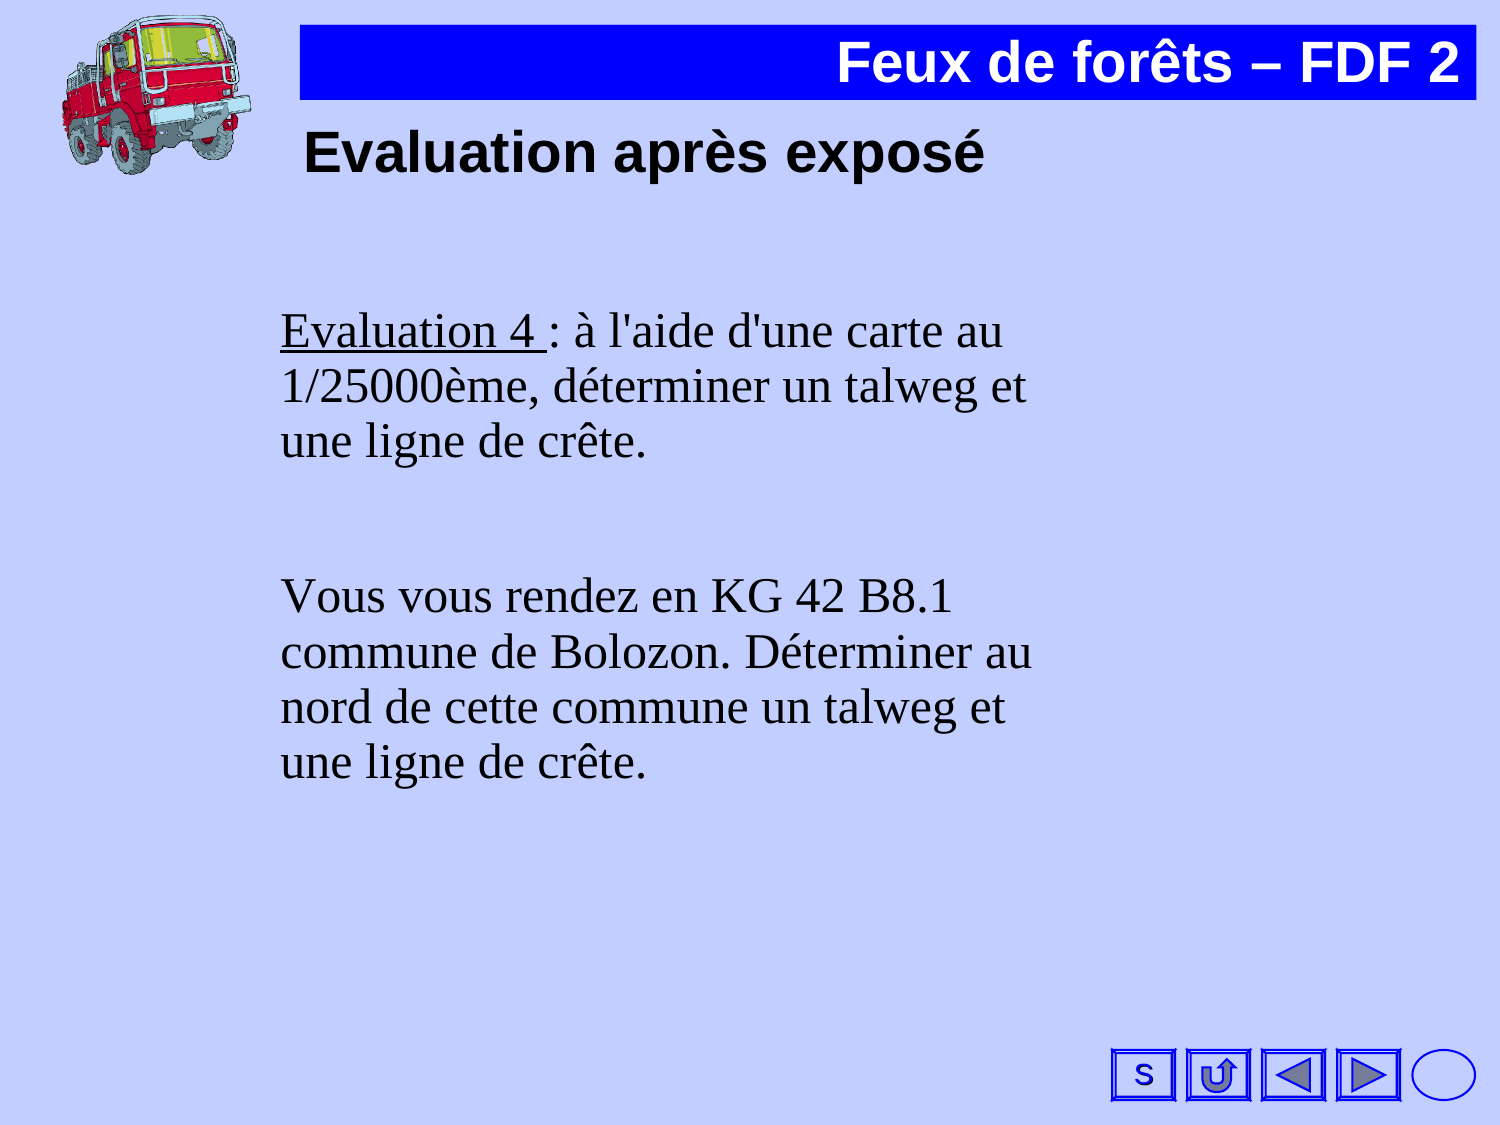

Feux de forêts – FDF 2
Evaluation après exposé
Evaluation 4 : à l'aide d'une carte au 1/25000ème, déterminer un talweg et une ligne de crête.
Vous vous rendez en KG 42 B8.1 commune de Bolozon. Déterminer au nord de cette commune un talweg et une ligne de crête.